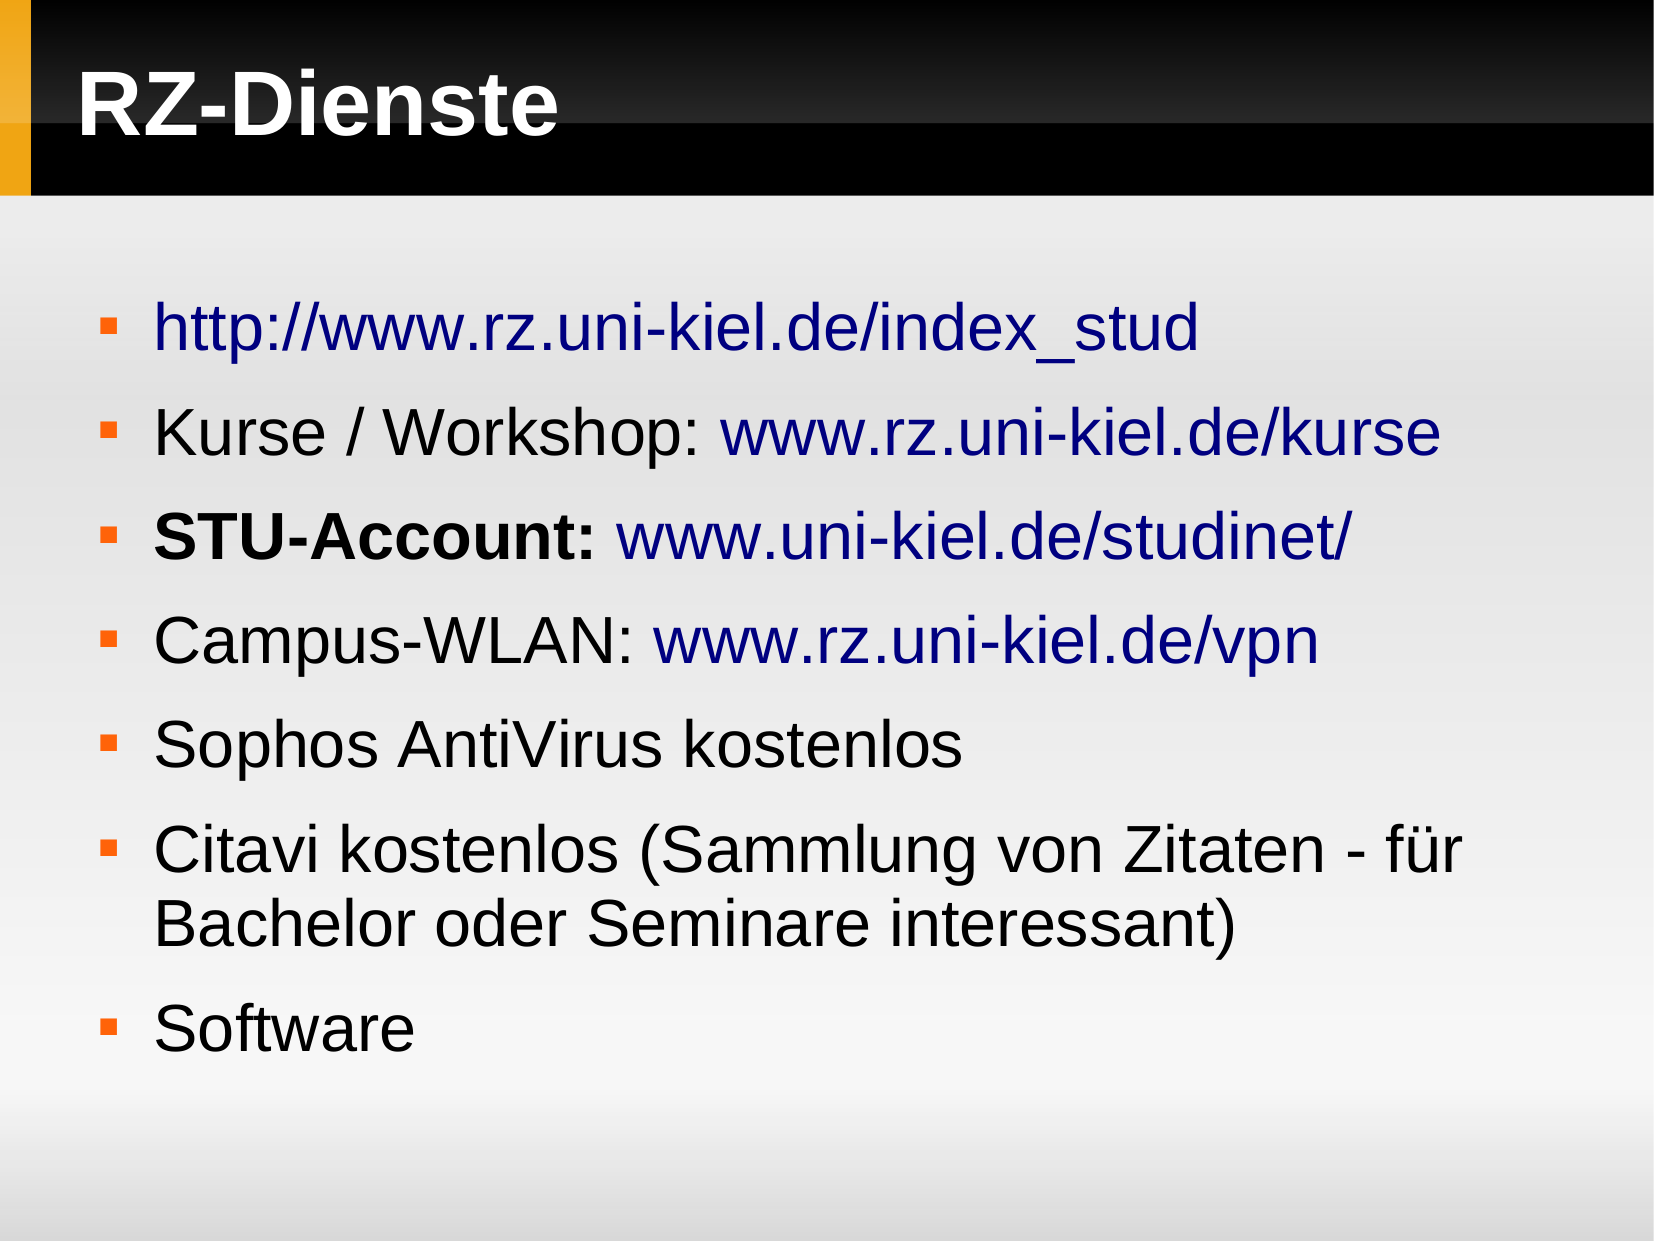

# RZ-Dienste
http://www.rz.uni-kiel.de/index_stud
Kurse / Workshop: www.rz.uni-kiel.de/kurse
STU-Account: www.uni-kiel.de/studinet/
Campus-WLAN: www.rz.uni-kiel.de/vpn
Sophos AntiVirus kostenlos
Citavi kostenlos (Sammlung von Zitaten - für Bachelor oder Seminare interessant)
Software